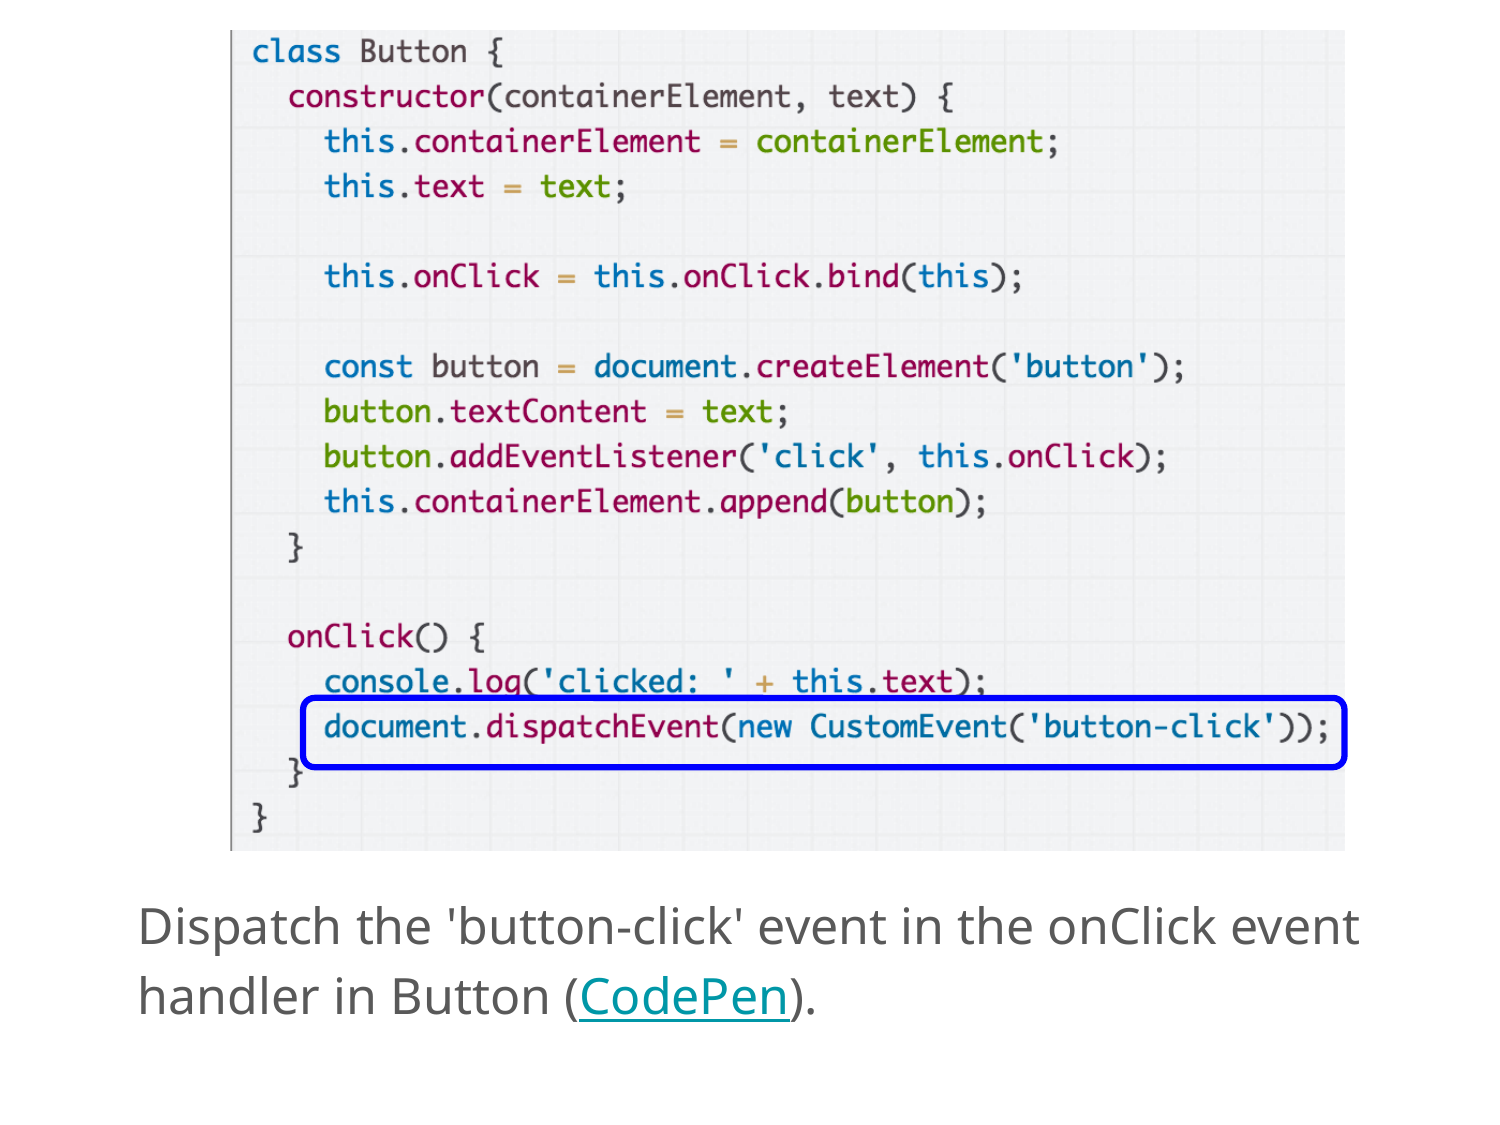

# Dispatch the 'button-click' event in the onClick event handler in Button (CodePen).